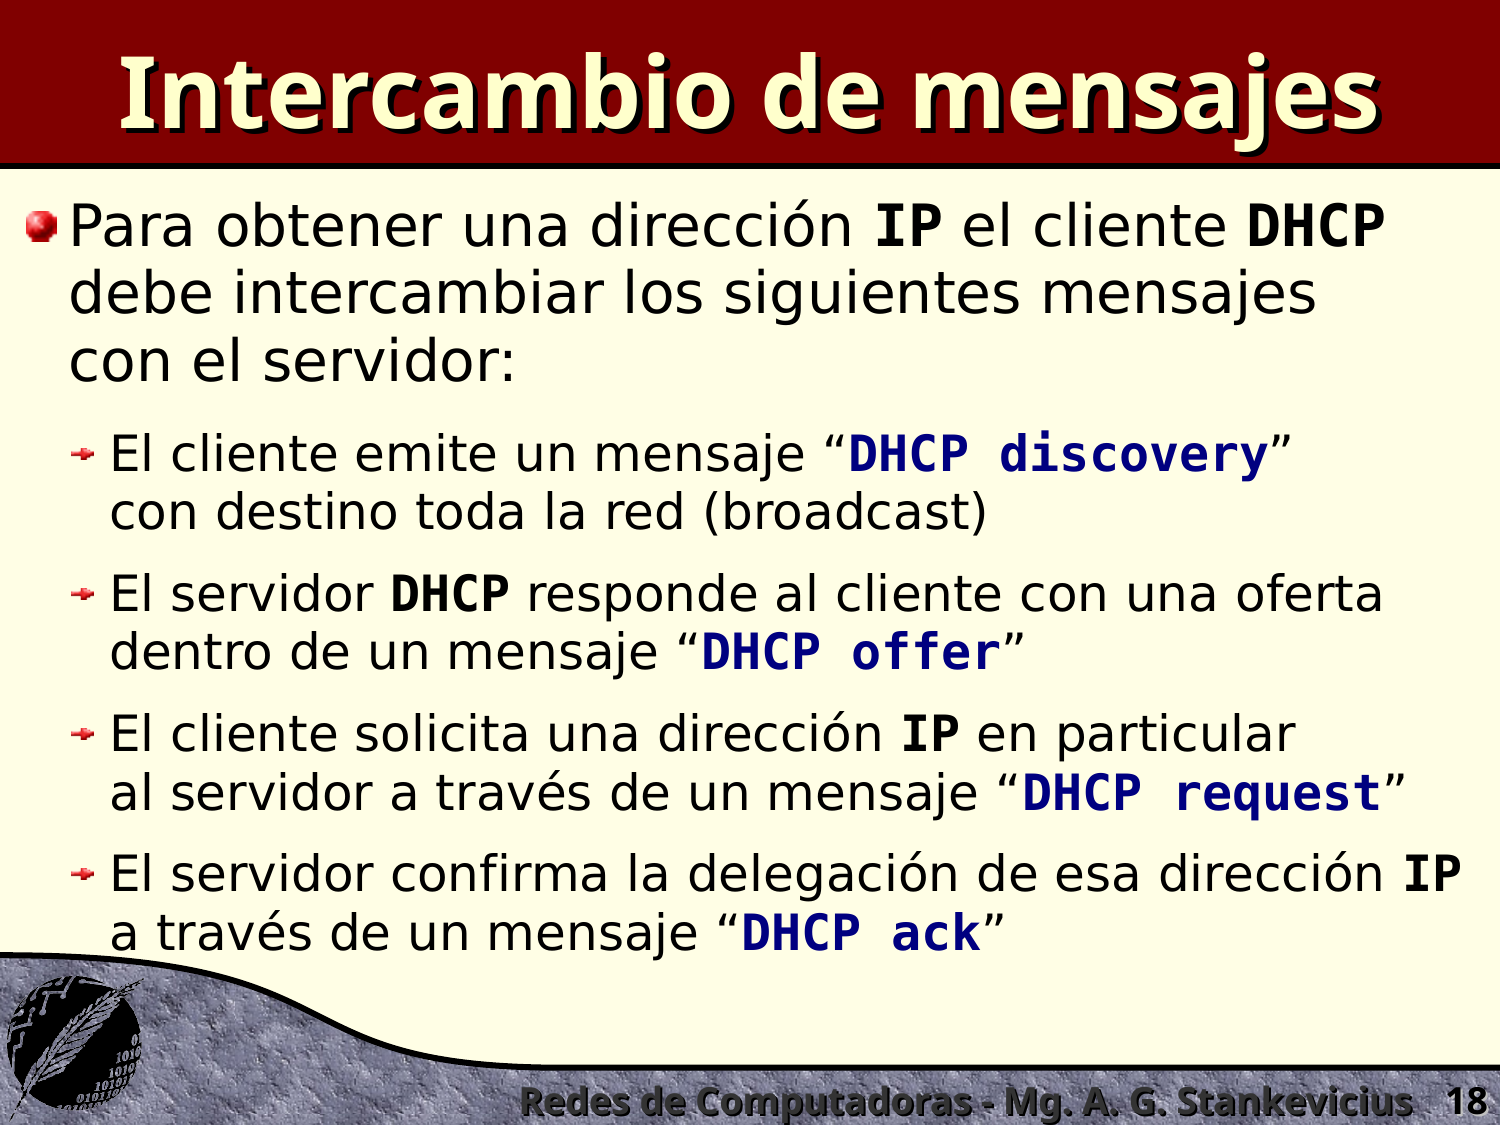

# Intercambio de mensajes
Para obtener una dirección IP el cliente DHCP debe intercambiar los siguientes mensajes
con el servidor:
El cliente emite un mensaje “DHCP discovery”
con destino toda la red (broadcast)
El servidor DHCP responde al cliente con una oferta dentro de un mensaje “DHCP offer”
El cliente solicita una dirección IP en particular
al servidor a través de un mensaje “DHCP request”
El servidor confirma la delegación de esa dirección IP a través de un mensaje “DHCP ack”
18